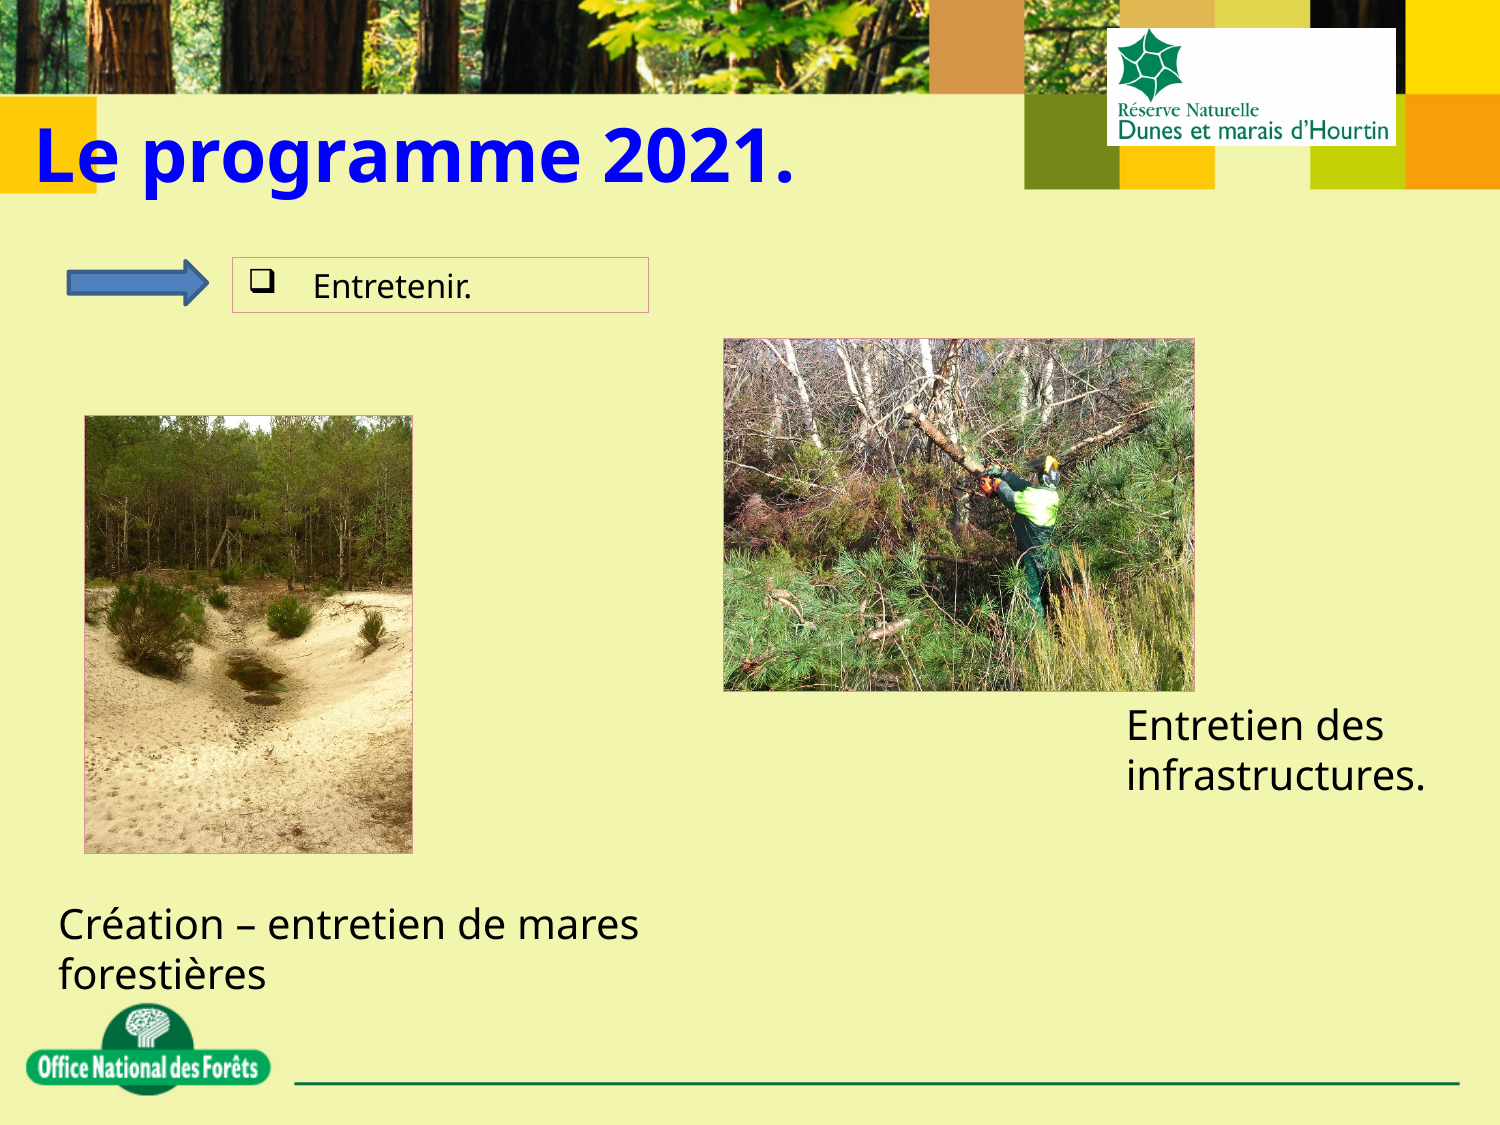

Le programme 2021.
 Entretenir.
Entretien des infrastructures.
Création – entretien de mares forestières